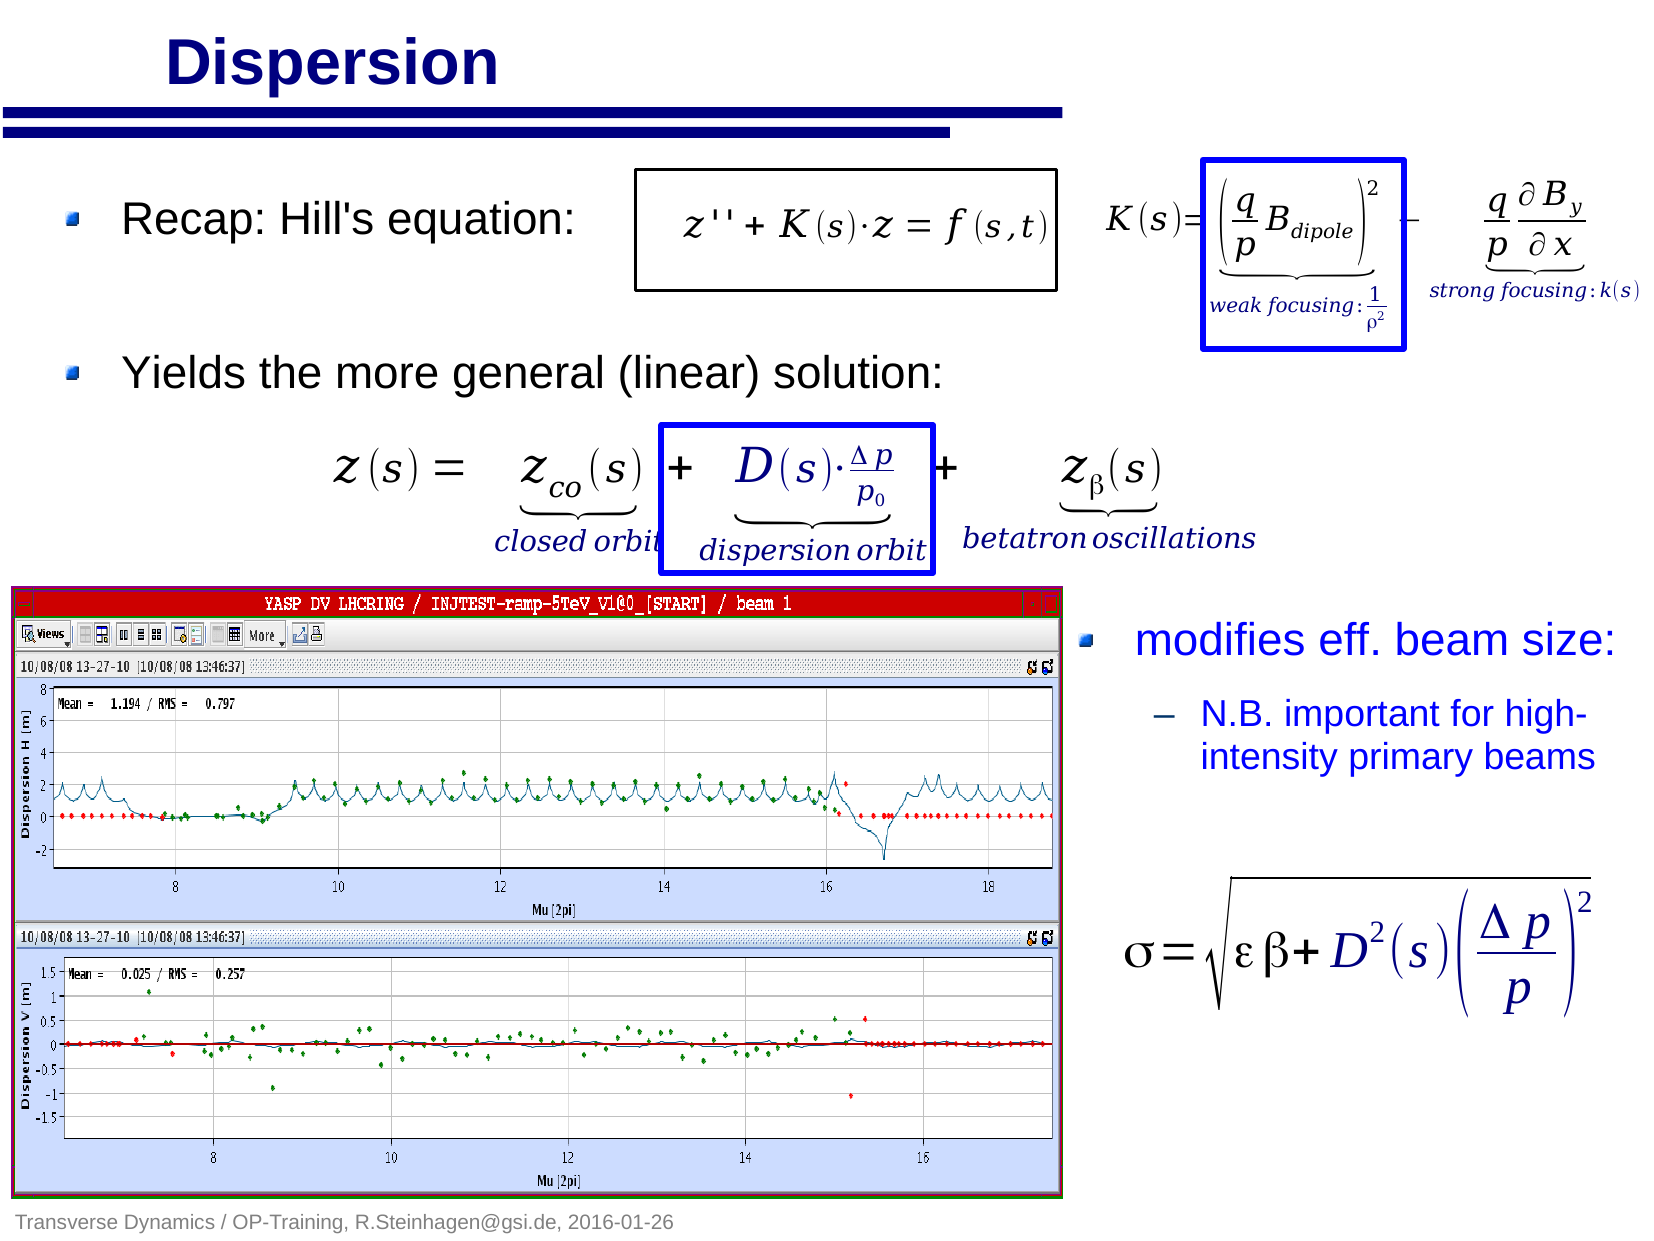

# Dispersion
Recap: Hill's equation:
Yields the more general (linear) solution:
modifies eff. beam size:
N.B. important for high-intensity primary beams